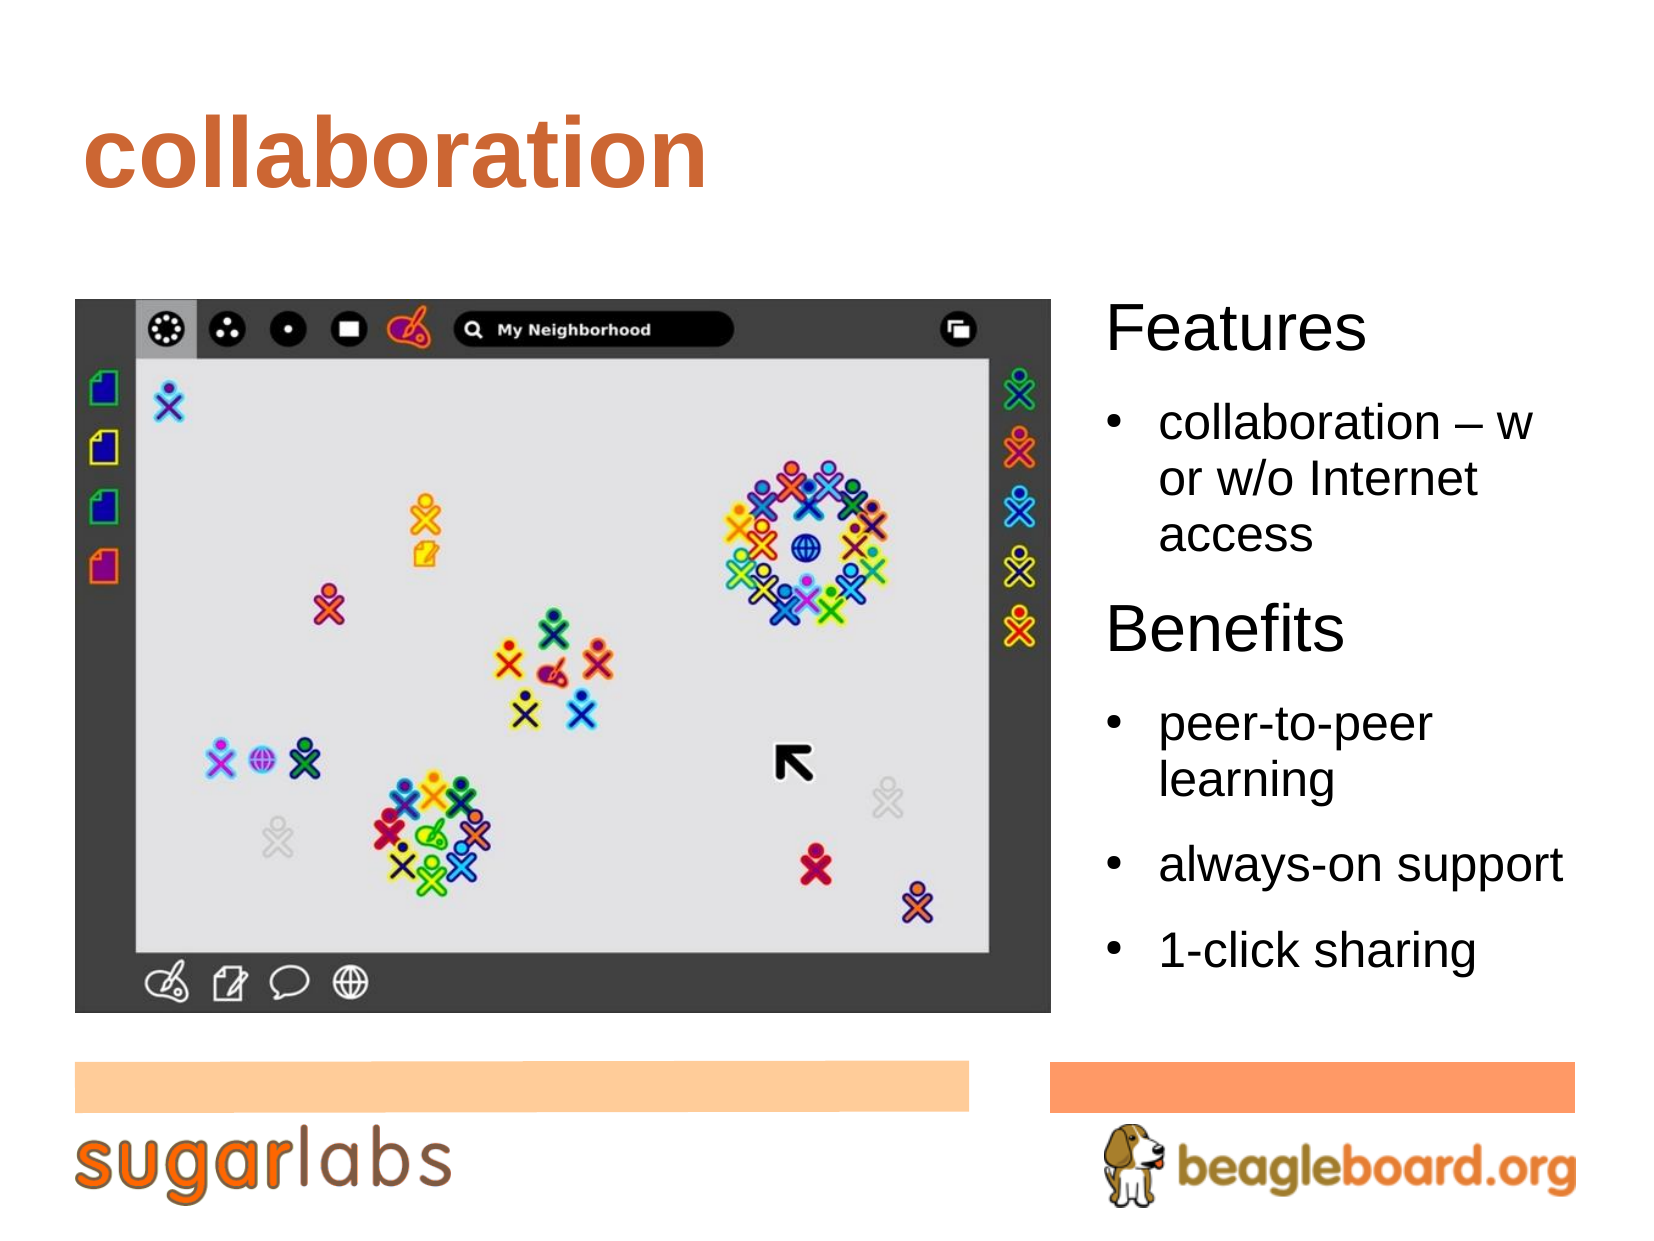

# collaboration
Features
collaboration – w or w/o Internet access
Benefits
peer-to-peer learning
always-on support
1-click sharing